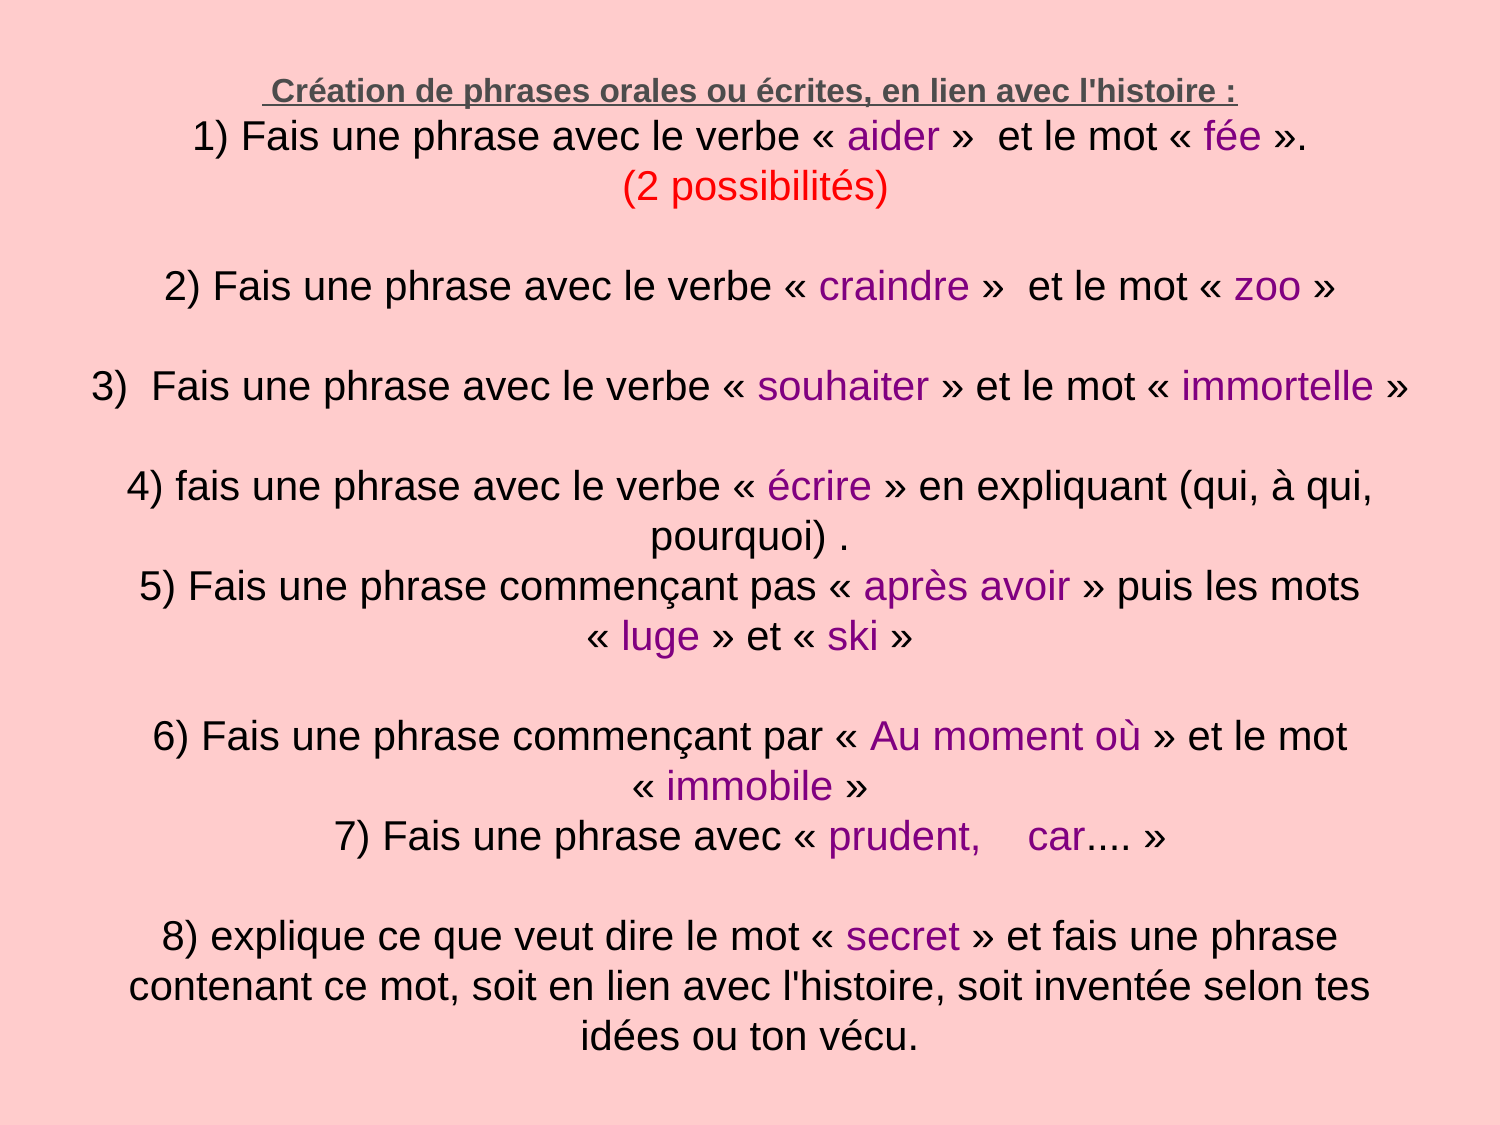

# Création de phrases orales ou écrites, en lien avec l'histoire : 1) Fais une phrase avec le verbe « aider » et le mot « fée ». (2 possibilités) 2) Fais une phrase avec le verbe « craindre » et le mot « zoo » 3) Fais une phrase avec le verbe « souhaiter » et le mot « immortelle » 4) fais une phrase avec le verbe « écrire » en expliquant (qui, à qui, pourquoi) . 5) Fais une phrase commençant pas « après avoir » puis les mots « luge » et « ski » 6) Fais une phrase commençant par « Au moment où » et le mot « immobile » 7) Fais une phrase avec « prudent, car.... » 8) explique ce que veut dire le mot « secret » et fais une phrase contenant ce mot, soit en lien avec l'histoire, soit inventée selon tes idées ou ton vécu.